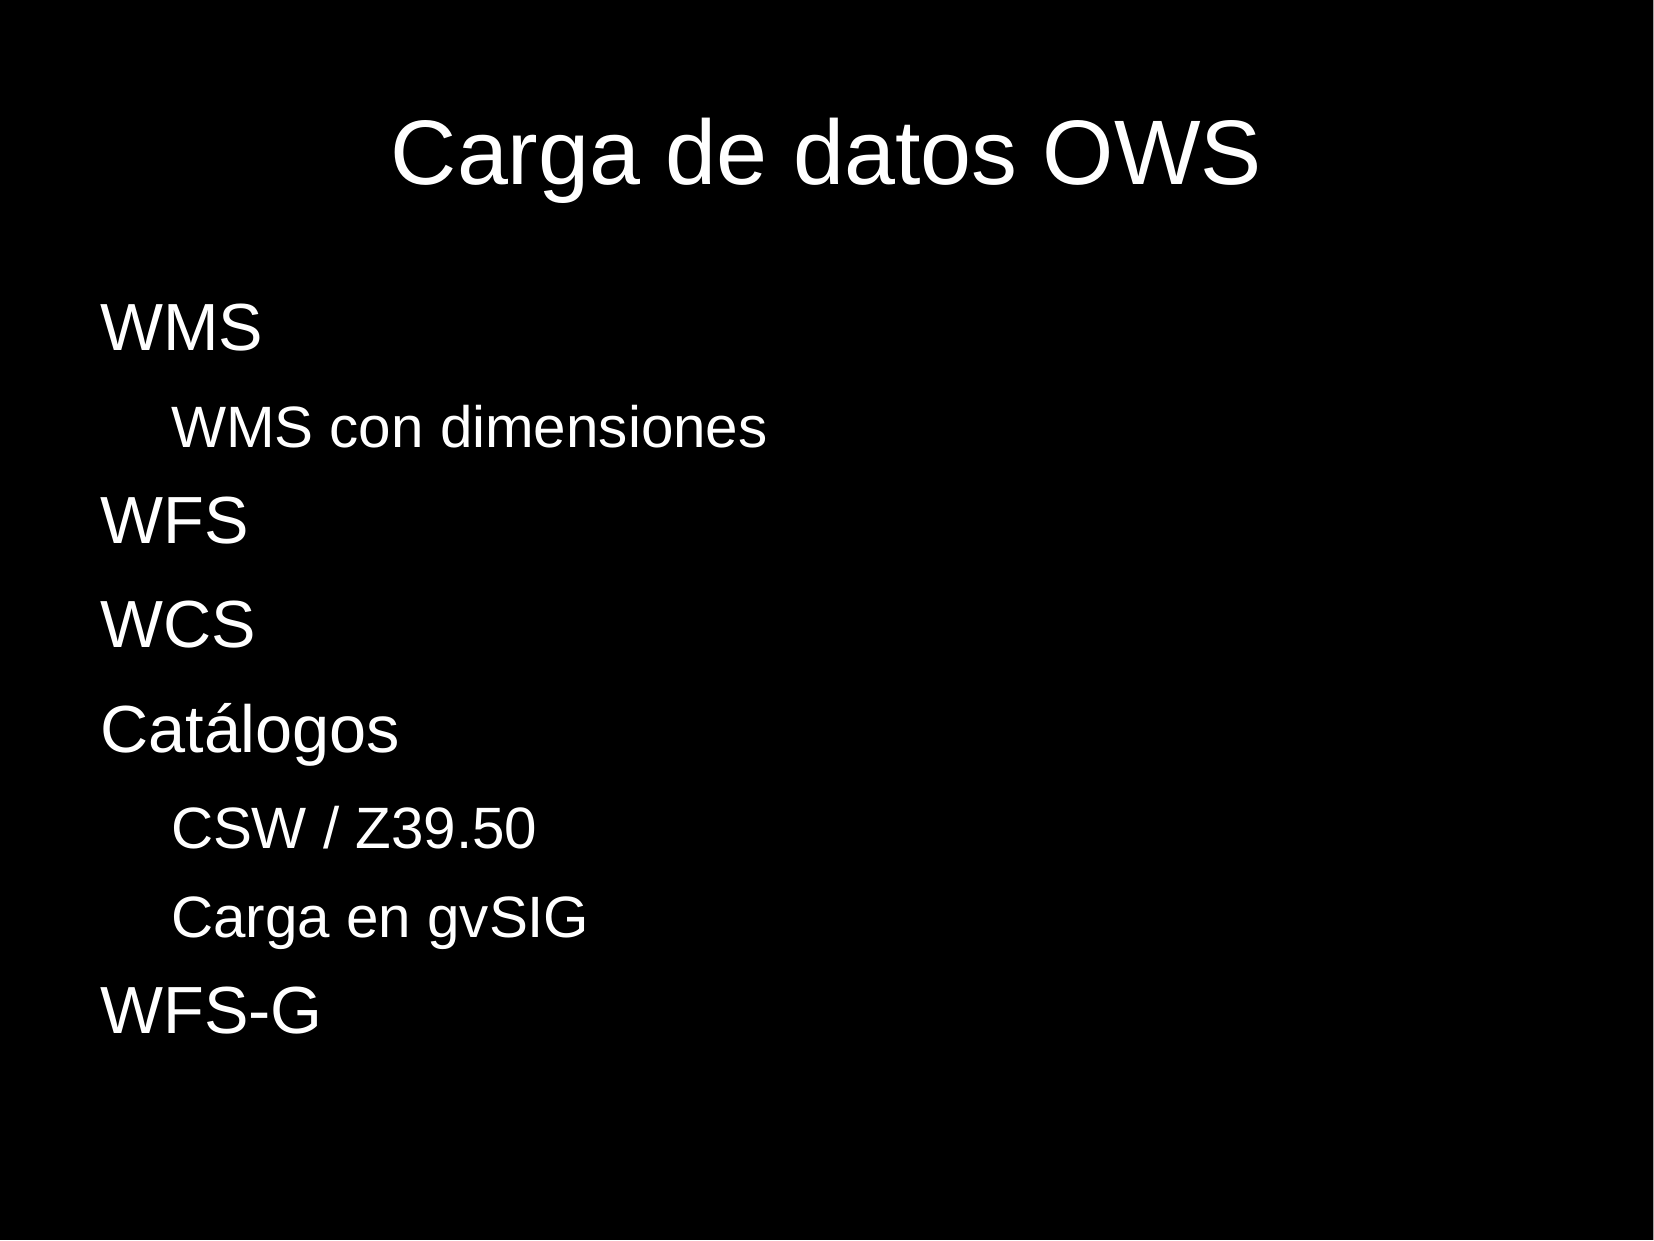

# Carga de datos OWS
WMS
WMS con dimensiones
WFS
WCS
Catálogos
CSW / Z39.50
Carga en gvSIG
WFS-G